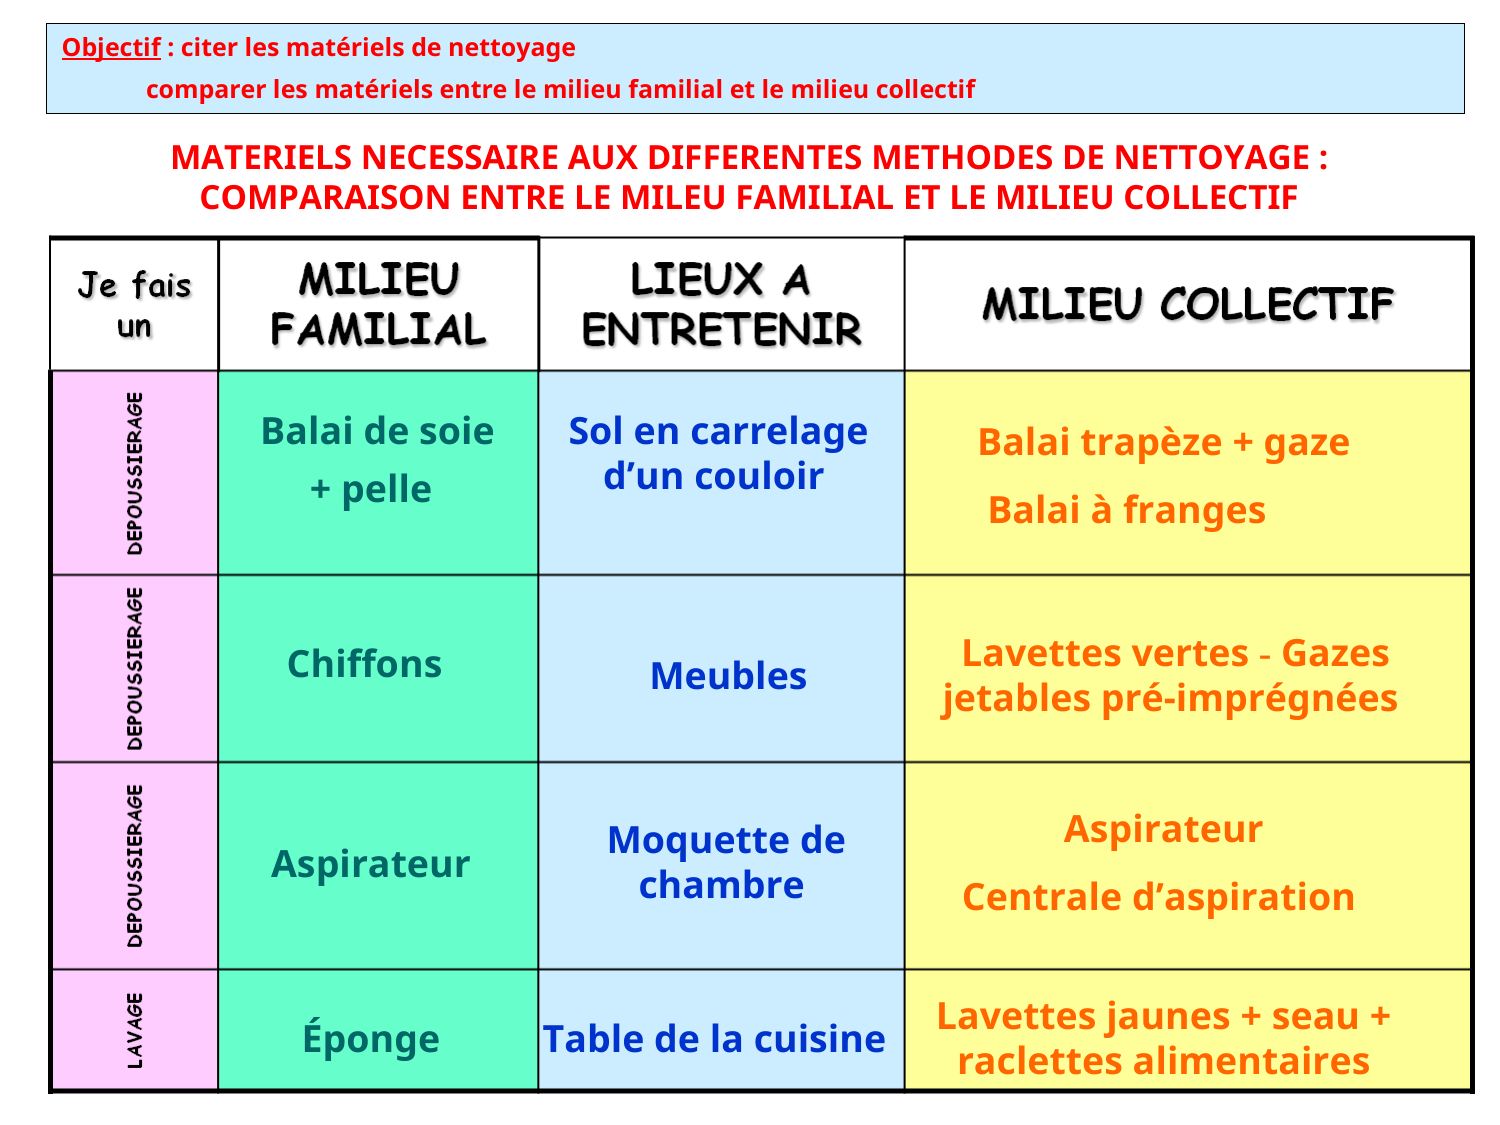

Objectif : citer les matériels de nettoyage
 comparer les matériels entre le milieu familial et le milieu collectif
MATERIELS NECESSAIRE AUX DIFFERENTES METHODES DE NETTOYAGE :
COMPARAISON ENTRE LE MILEU FAMILIAL ET LE MILIEU COLLECTIF
Balai de soie + pelle
Sol en carrelage d’un couloir
Balai trapèze + gaze
 Balai à franges
Lavettes vertes - Gazes jetables pré-imprégnées
Chiffons
Meubles
Aspirateur
Centrale d’aspiration
Moquette de chambre
Aspirateur
Lavettes jaunes + seau + raclettes alimentaires
Éponge
Table de la cuisine